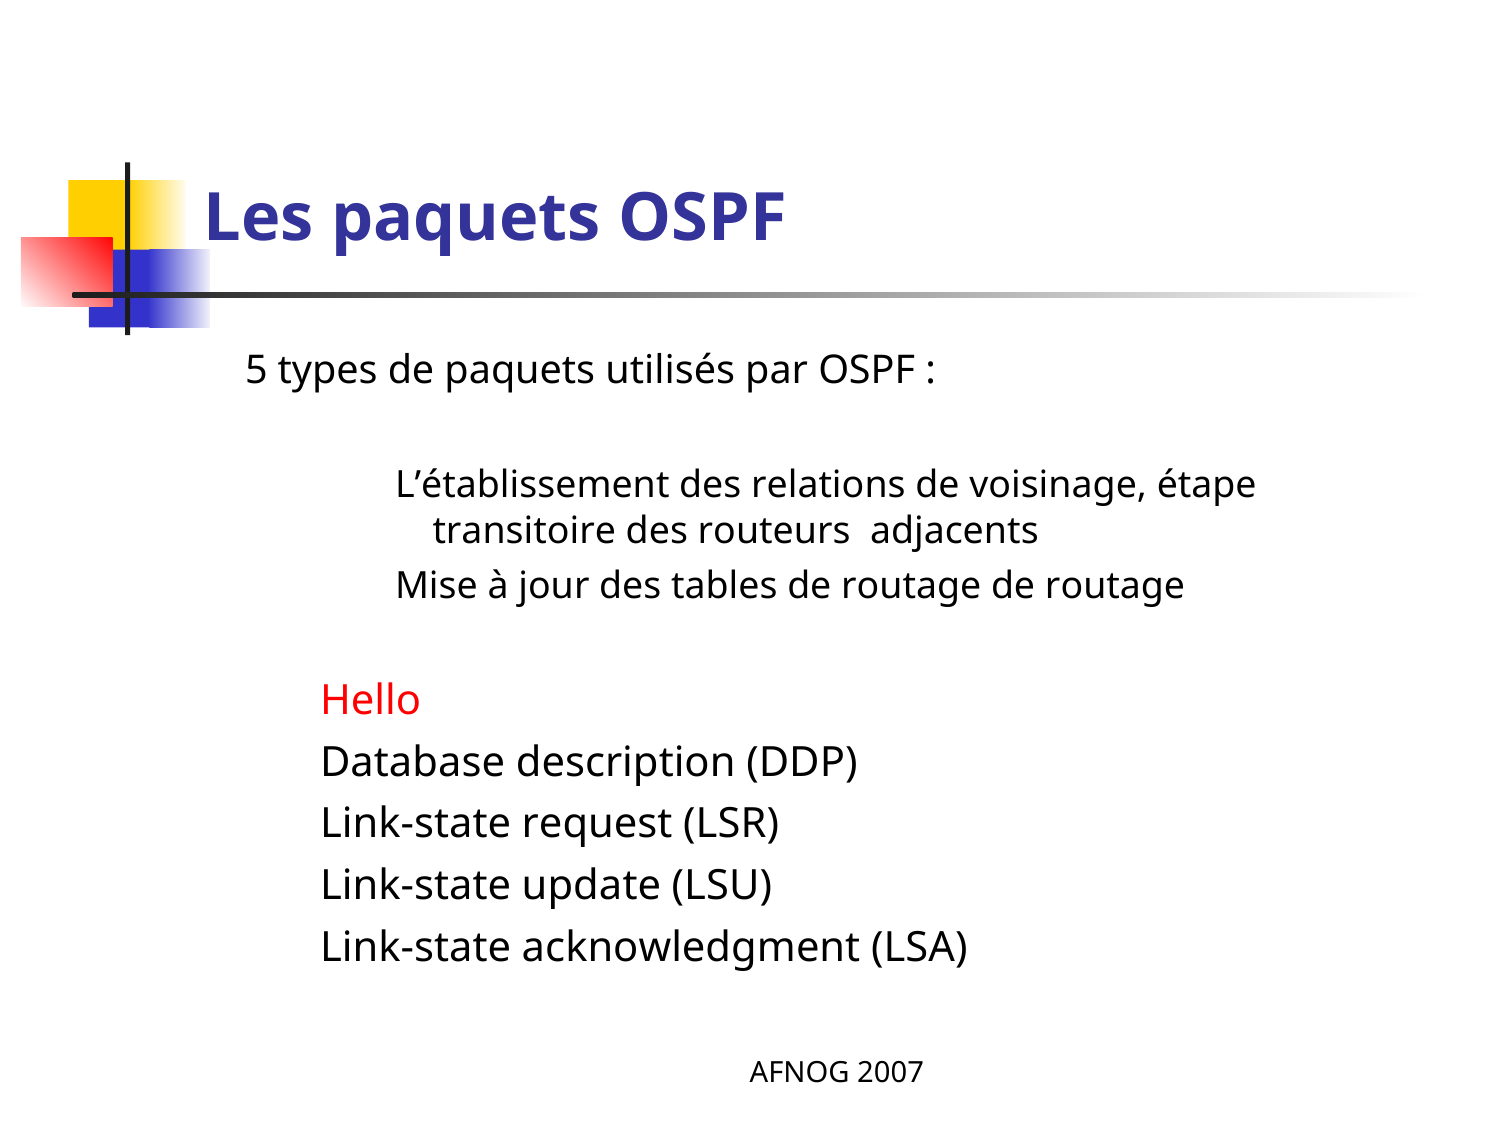

# Les paquets OSPF
5 types de paquets utilisés par OSPF :
L’établissement des relations de voisinage, étape transitoire des routeurs adjacents
Mise à jour des tables de routage de routage
Hello
Database description (DDP)
Link-state request (LSR)
Link-state update (LSU)
Link-state acknowledgment (LSA)
AFNOG 2007